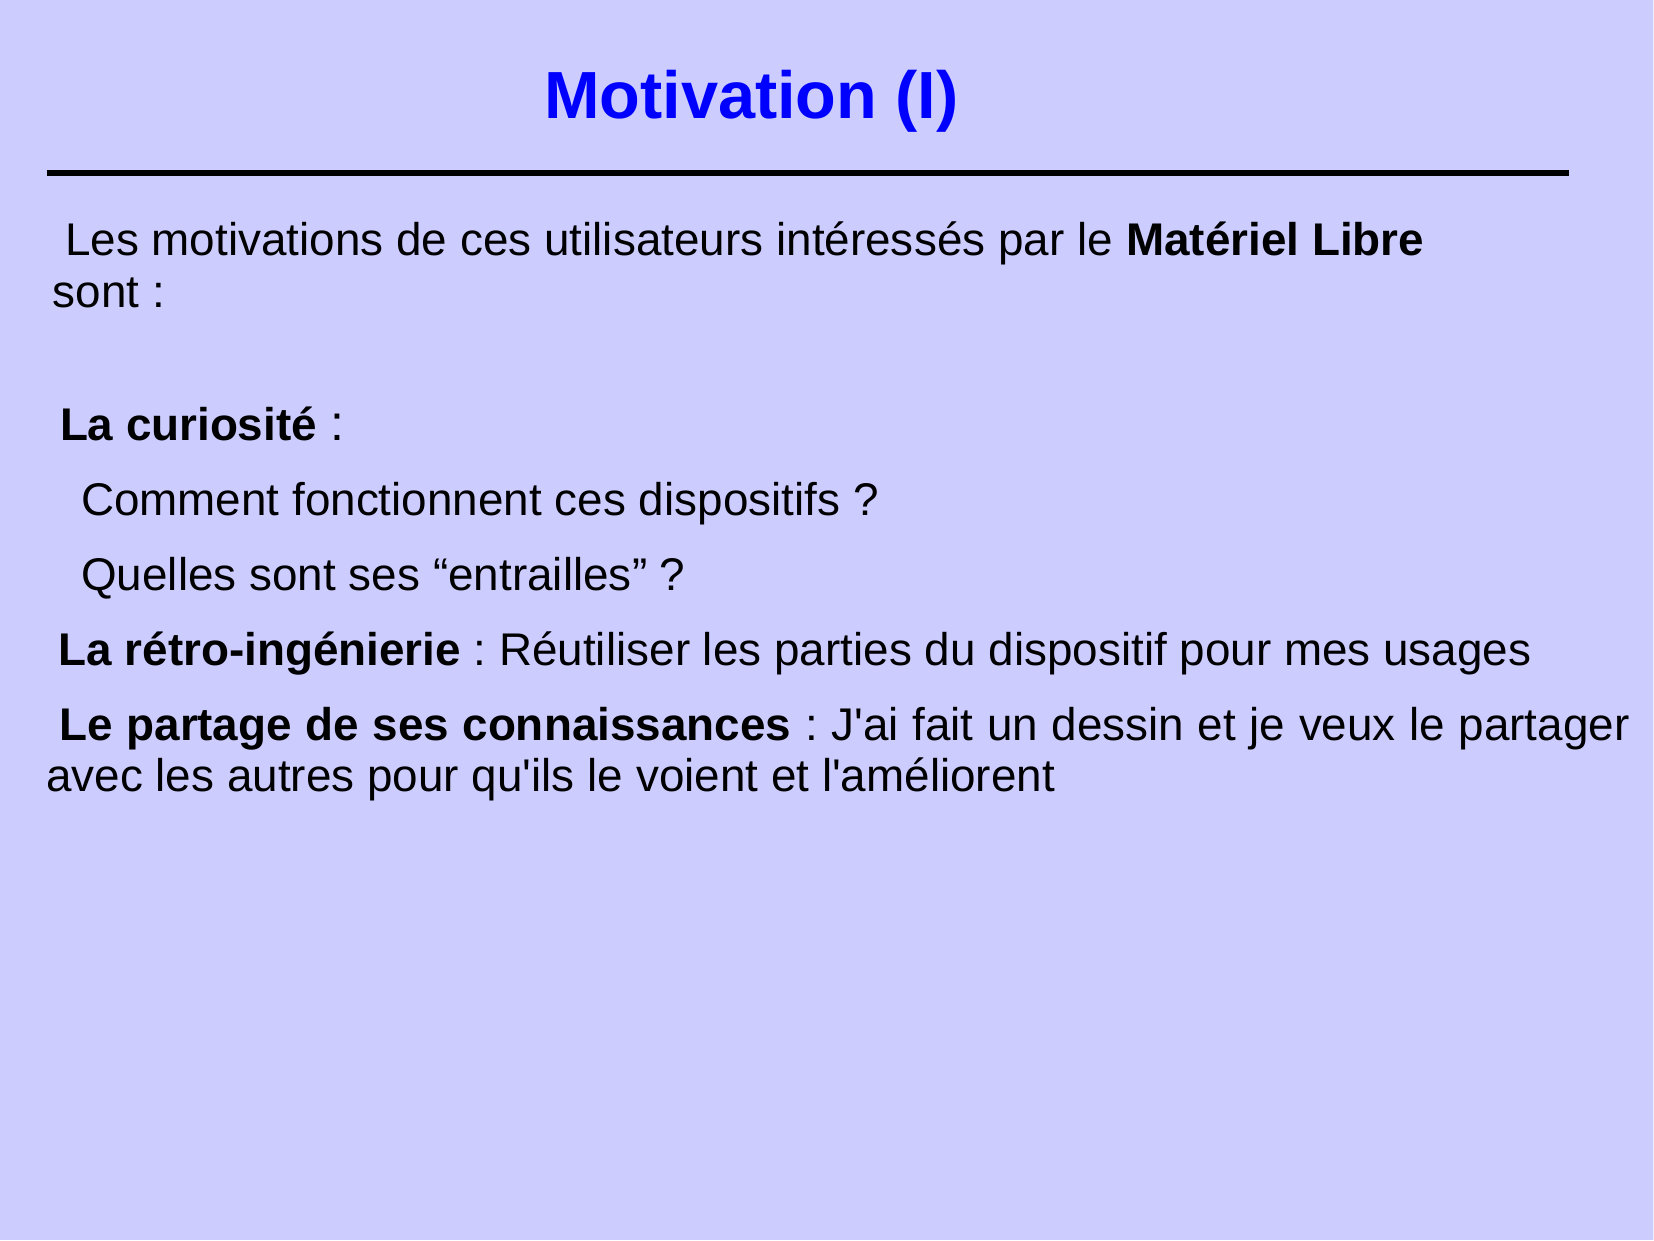

# Motivation (I)
 Les motivations de ces utilisateurs intéressés par le Matériel Libre		sont :
 La curiosité :
Comment fonctionnent ces dispositifs ?
Quelles sont ses “entrailles” ?
 La rétro-ingénierie : Réutiliser les parties du dispositif pour mes usages
 Le partage de ses connaissances : J'ai fait un dessin et je veux le partager avec les autres pour qu'ils le voient et l'améliorent